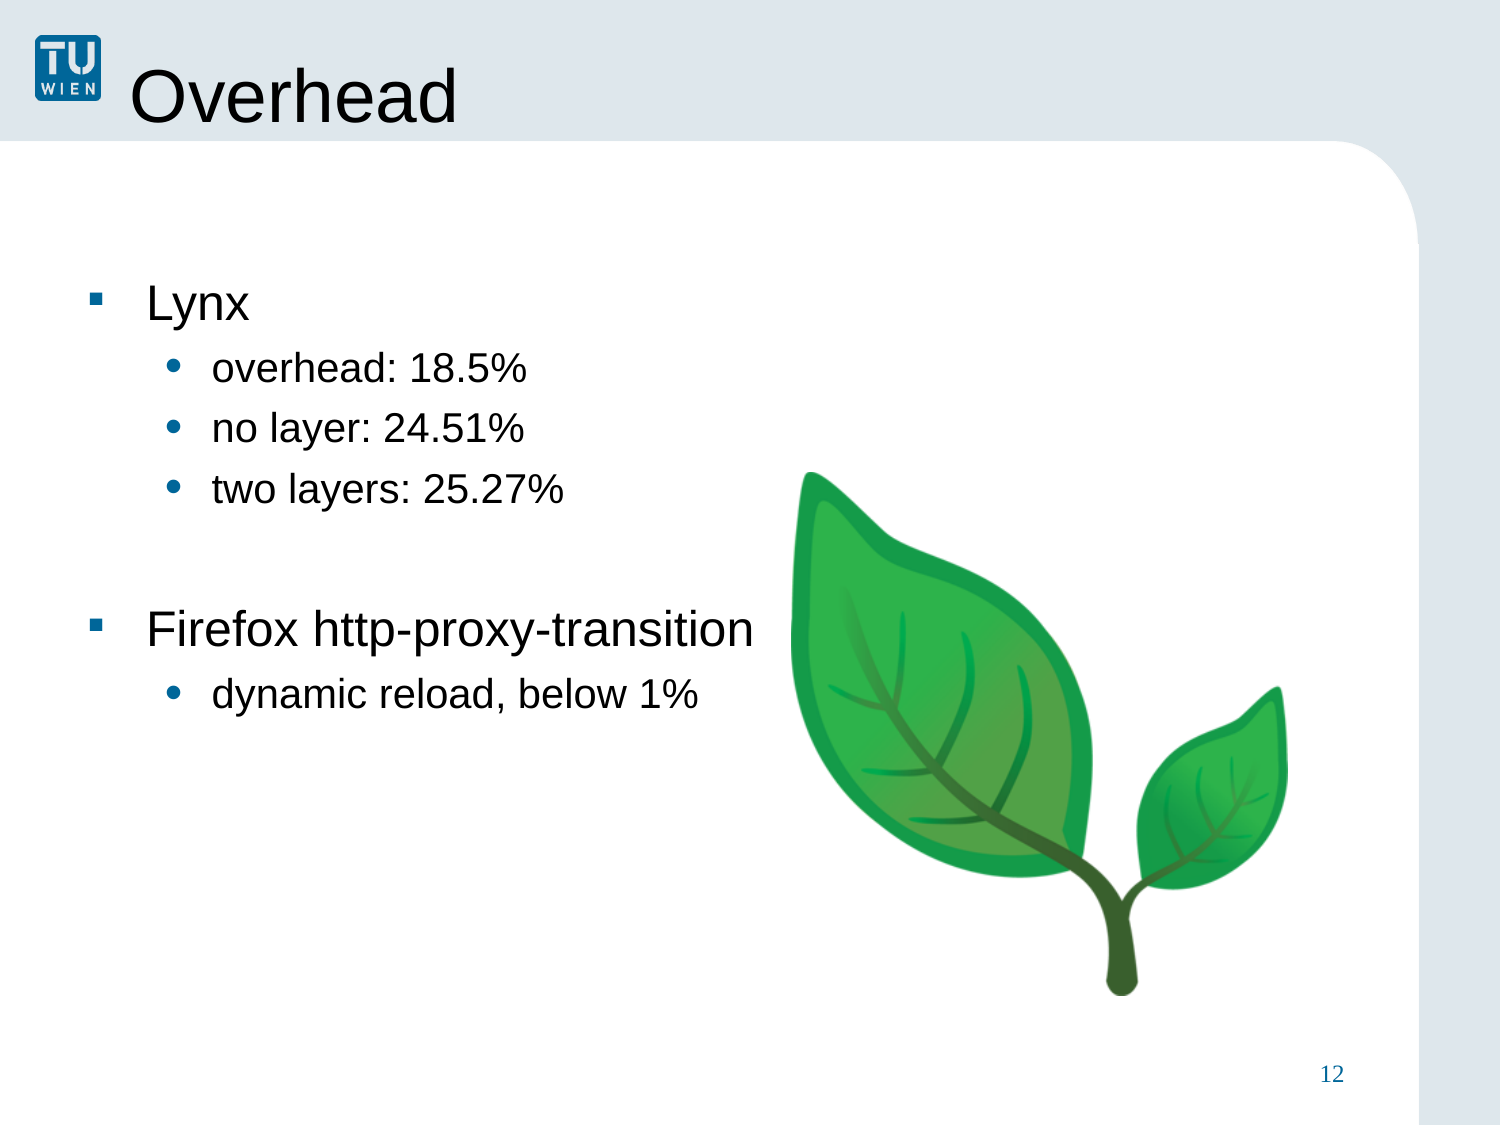

# Overhead
Lynx
overhead: 18.5%
no layer: 24.51%
two layers: 25.27%
Firefox http-proxy-transition
dynamic reload, below 1%
12